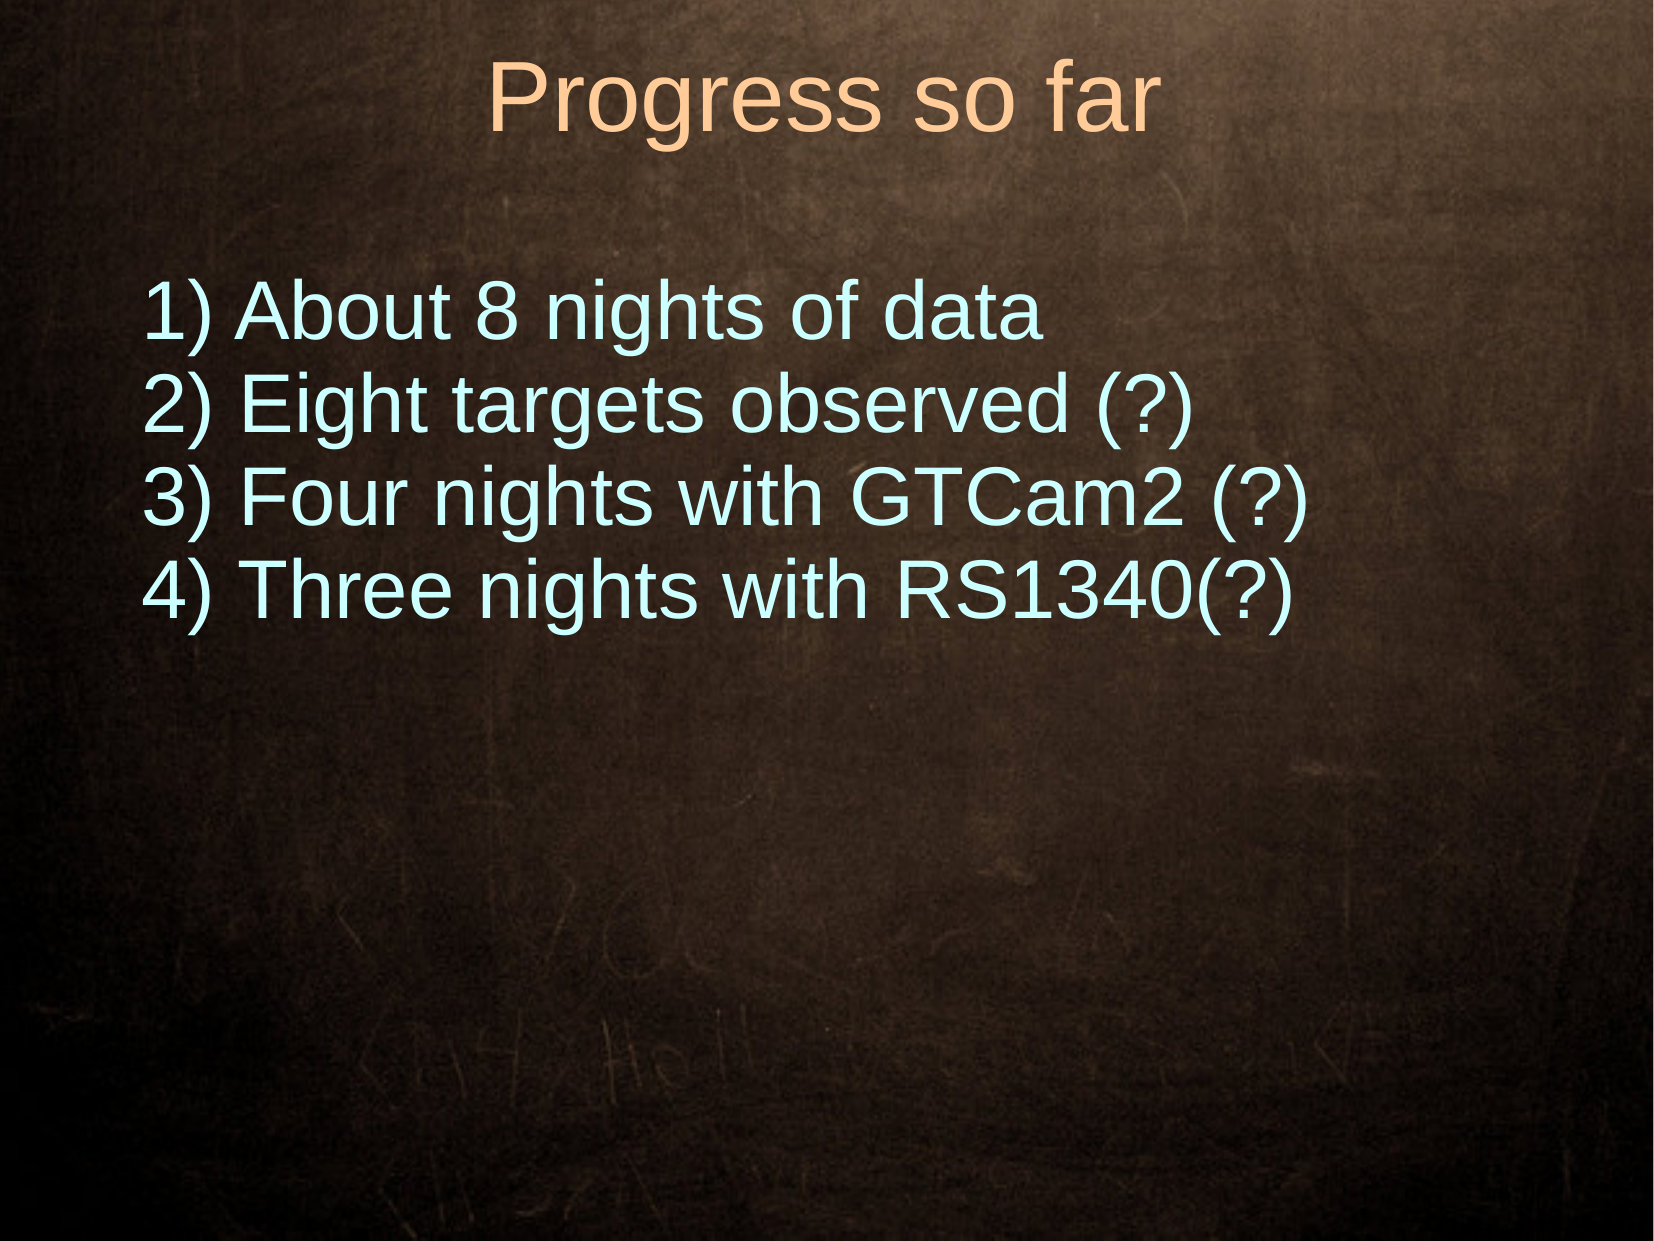

Progress so far
1) About 8 nights of data
2) Eight targets observed (?)
3) Four nights with GTCam2 (?)
4) Three nights with RS1340(?)